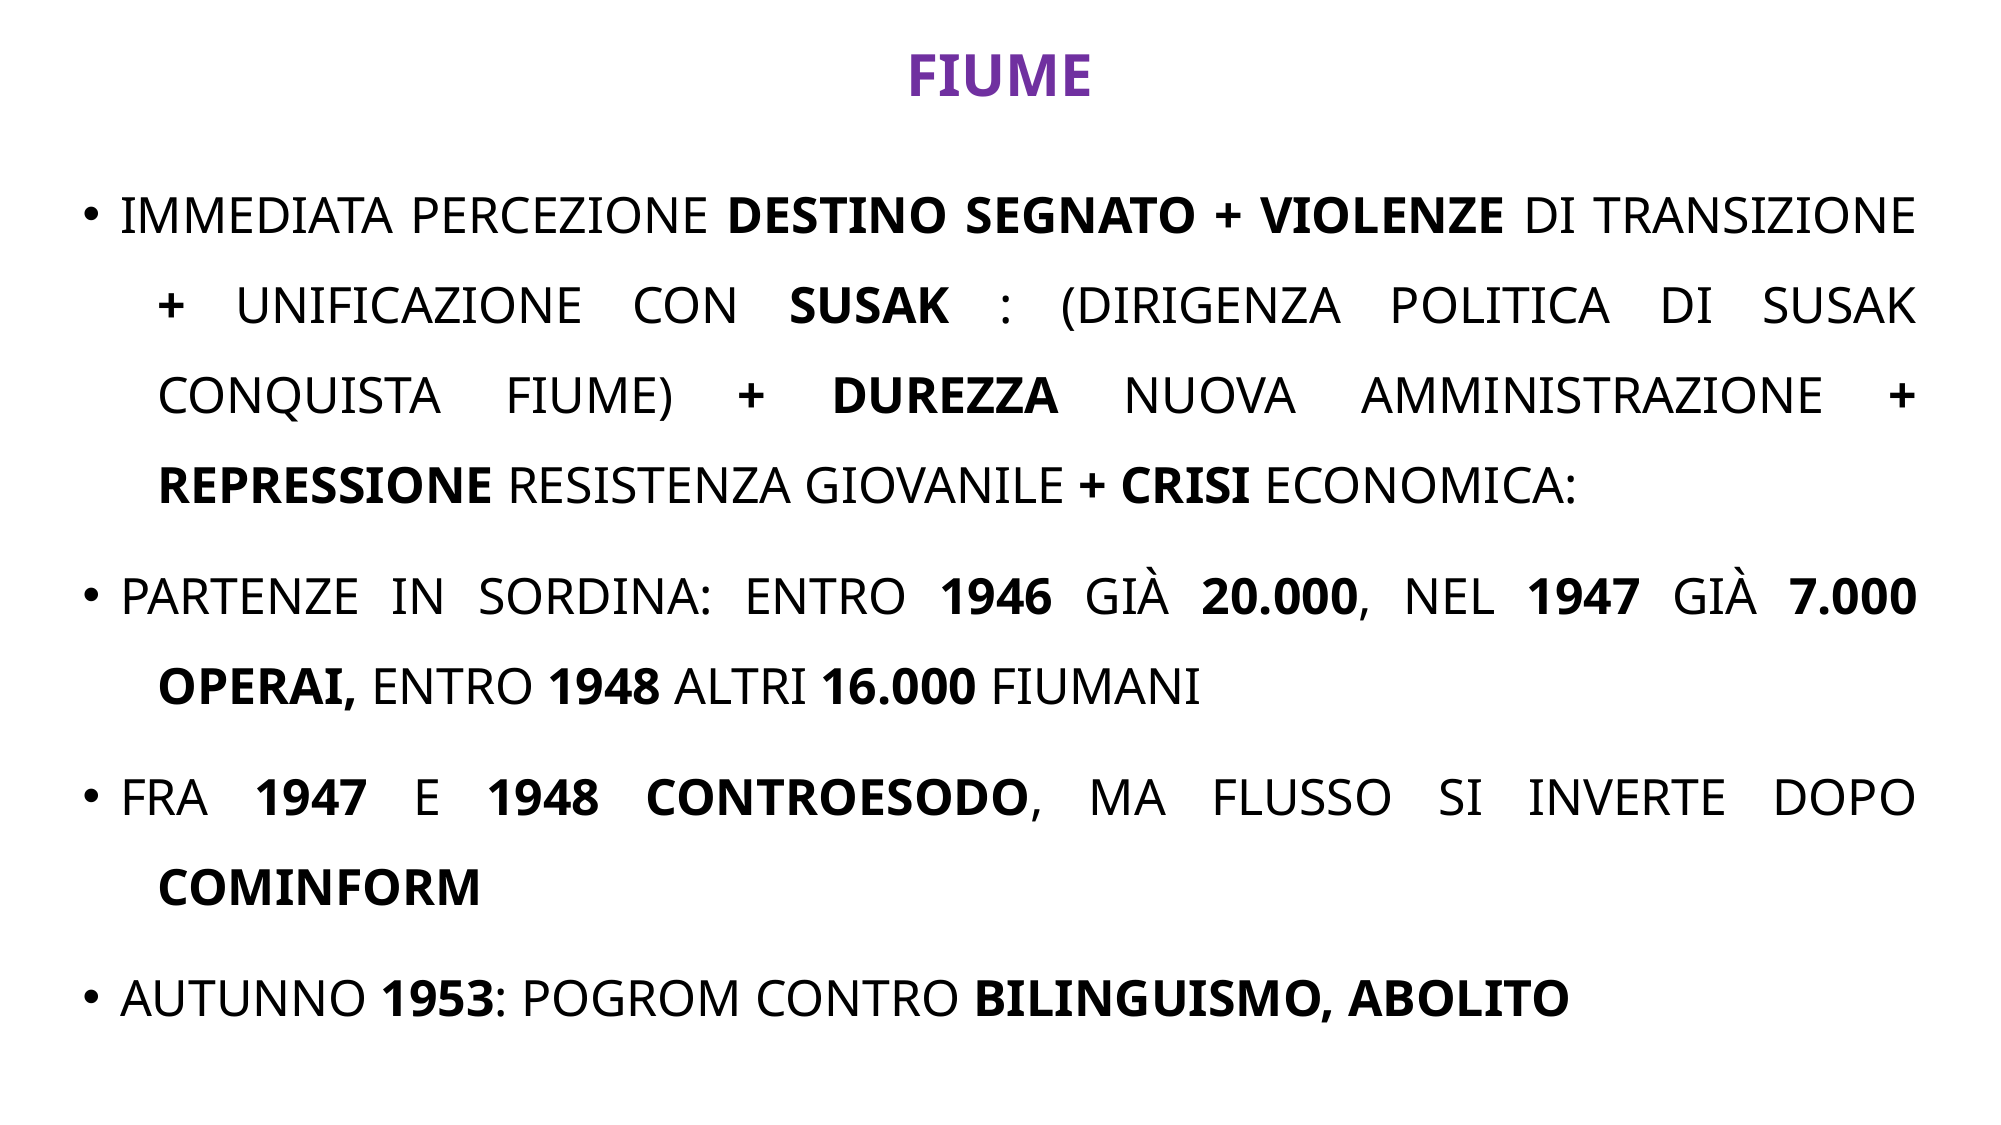

# FIUME
IMMEDIATA PERCEZIONE DESTINO SEGNATO + VIOLENZE DI TRANSIZIONE + UNIFICAZIONE CON SUSAK : (DIRIGENZA POLITICA DI SUSAK CONQUISTA FIUME) + DUREZZA NUOVA AMMINISTRAZIONE + REPRESSIONE RESISTENZA GIOVANILE + CRISI ECONOMICA:
PARTENZE IN SORDINA: ENTRO 1946 GIÀ 20.000, NEL 1947 GIÀ 7.000 OPERAI, ENTRO 1948 ALTRI 16.000 FIUMANI
FRA 1947 E 1948 CONTROESODO, MA FLUSSO SI INVERTE DOPO COMINFORM
AUTUNNO 1953: POGROM CONTRO BILINGUISMO, ABOLITO